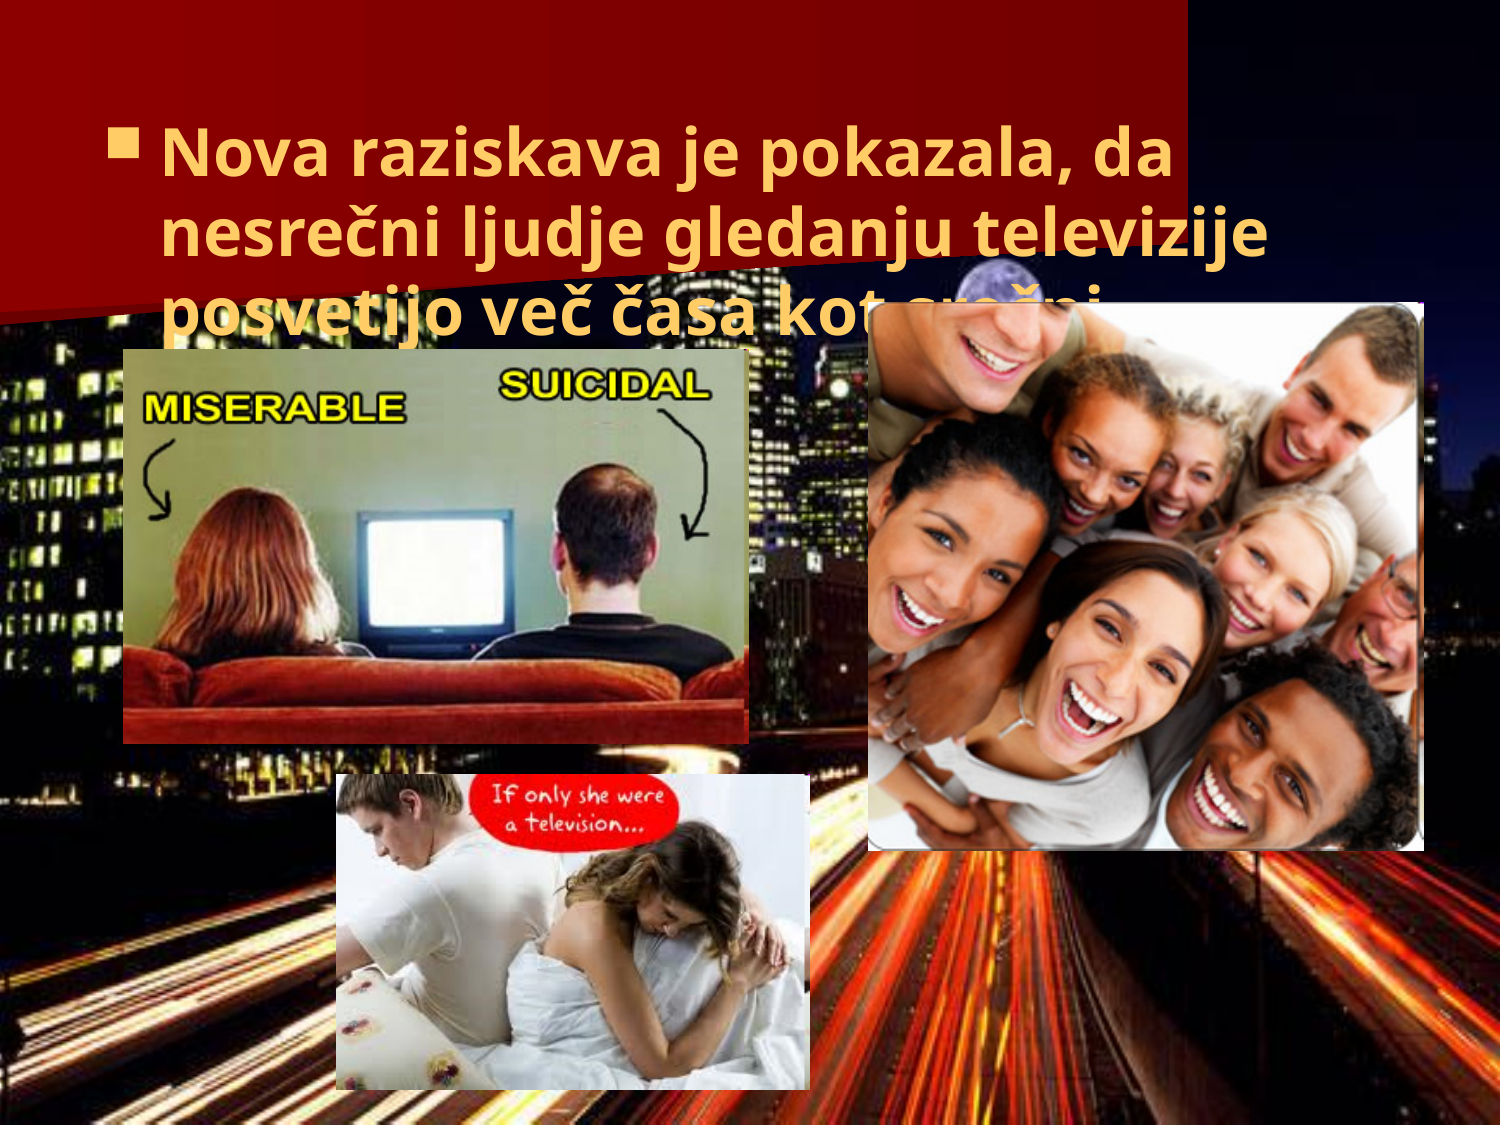

#
Nova raziskava je pokazala, da nesrečni ljudje gledanju televizije posvetijo več časa kot srečni